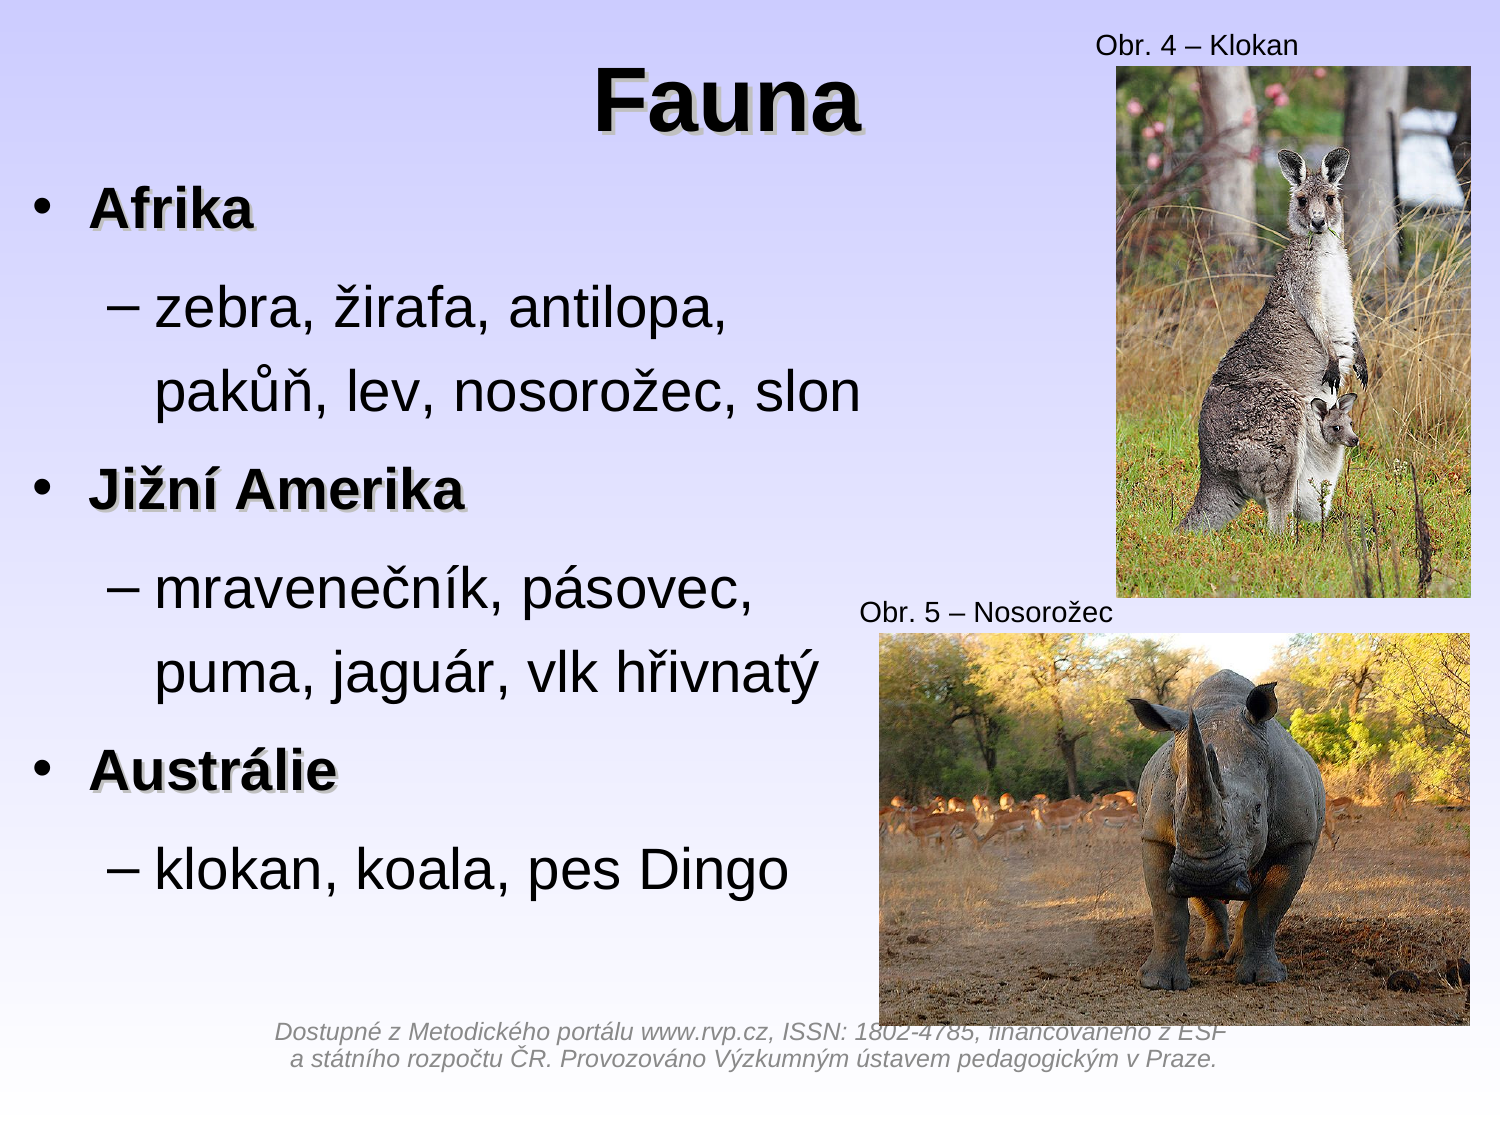

Obr. 4 – Klokan
# Fauna
Afrika
zebra, žirafa, antilopa, pakůň, lev, nosorožec, slon
Jižní Amerika
mravenečník, pásovec, puma, jaguár, vlk hřivnatý
Austrálie
klokan, koala, pes Dingo
Obr. 5 – Nosorožec
Dostupné z Metodického portálu www.rvp.cz, ISSN: 1802-4785, financovaného z ESF
a státního rozpočtu ČR. Provozováno Výzkumným ústavem pedagogickým v Praze.